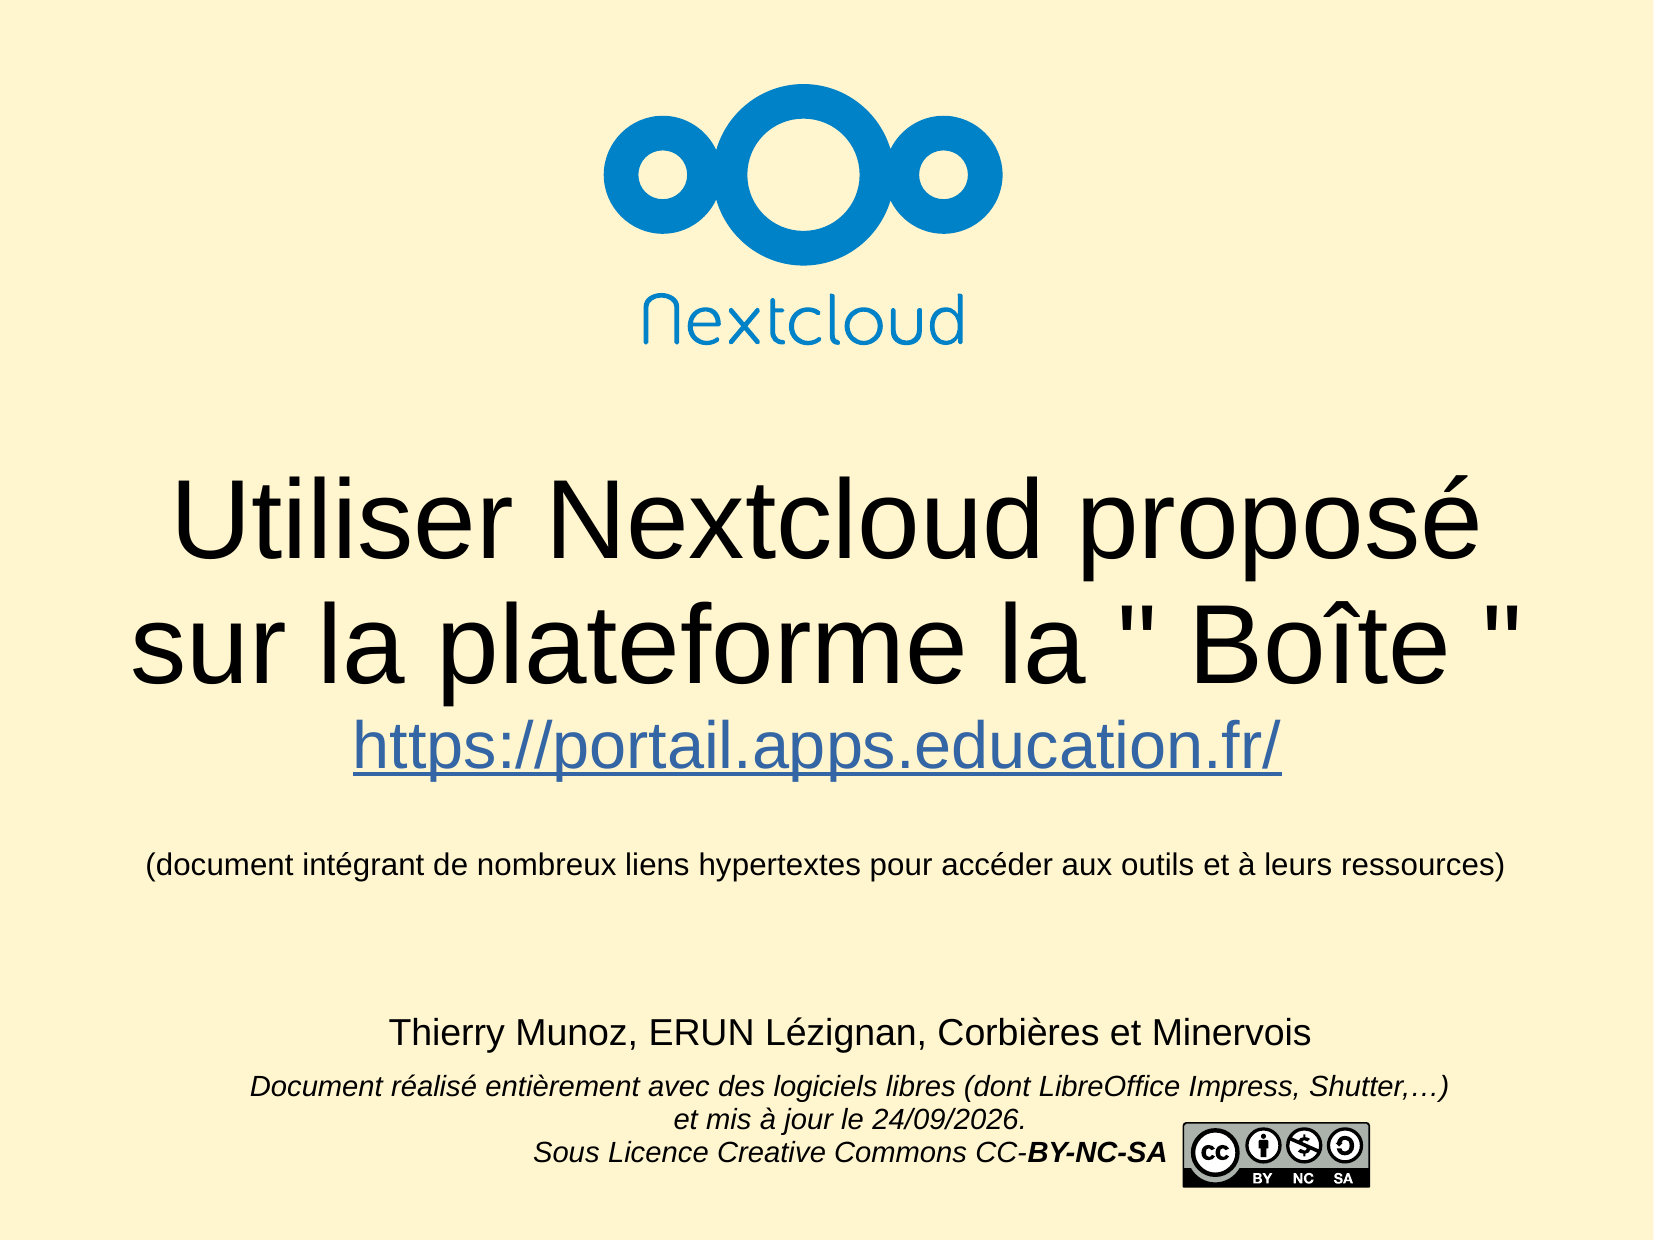

# Utiliser Nextcloud proposé sur la plateforme la " Boîte " https://portail.apps.education.fr/ (document intégrant de nombreux liens hypertextes pour accéder aux outils et à leurs ressources)
Thierry Munoz, ERUN Lézignan, Corbières et Minervois
Document réalisé entièrement avec des logiciels libres (dont LibreOffice Impress, Shutter,…)
et mis à jour le .
Sous Licence Creative Commons CC-BY-NC-SA